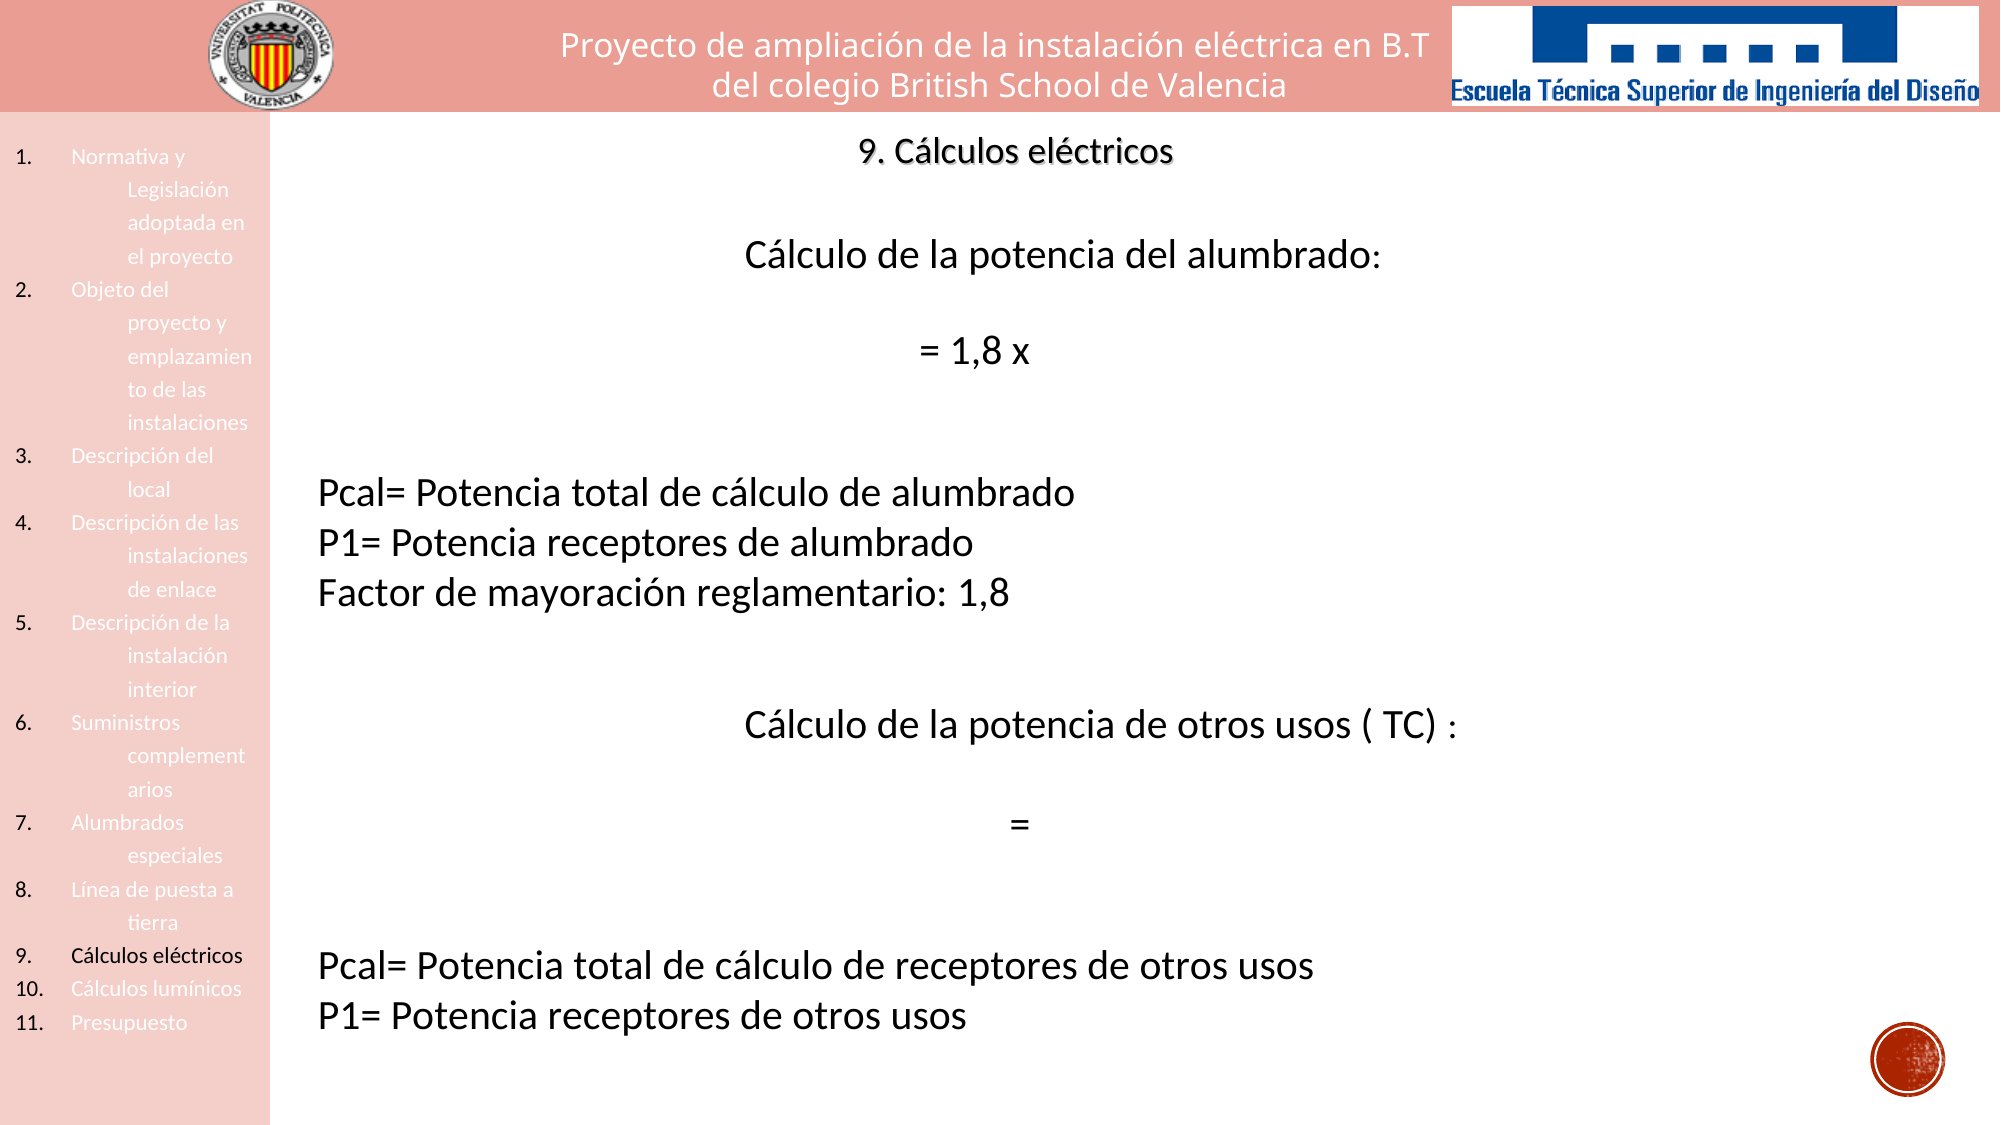

Proyecto de ampliación de la instalación eléctrica en B.T
del colegio British School de Valencia
Normativa y Legislación adoptada en el proyecto
Objeto del proyecto y emplazamiento de las instalaciones
Descripción del local
Descripción de las instalaciones de enlace
Descripción de la instalación interior
Suministros complementarios
Alumbrados especiales
Línea de puesta a tierra
Cálculos eléctricos
Cálculos lumínicos
Presupuesto
9. Cálculos eléctricos
Cálculo de la potencia del alumbrado:
 = 1,8 x
Pcal= Potencia total de cálculo de alumbrado
P1= Potencia receptores de alumbrado
Factor de mayoración reglamentario: 1,8
Cálculo de la potencia de otros usos ( TC) :
 =
Pcal= Potencia total de cálculo de receptores de otros usos
P1= Potencia receptores de otros usos